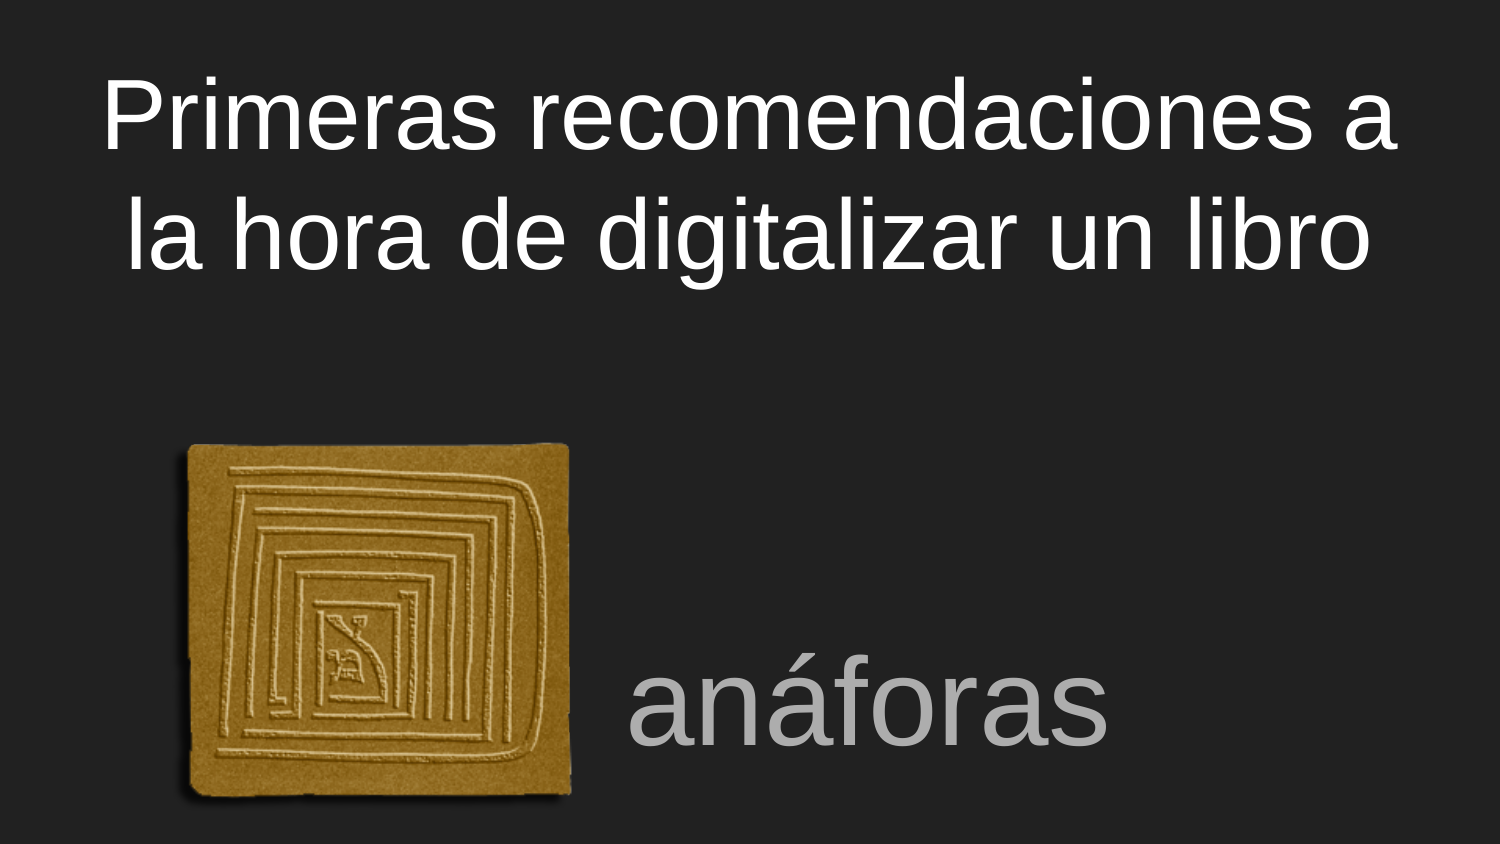

# Primeras recomendaciones a la hora de digitalizar un libro
anáforas